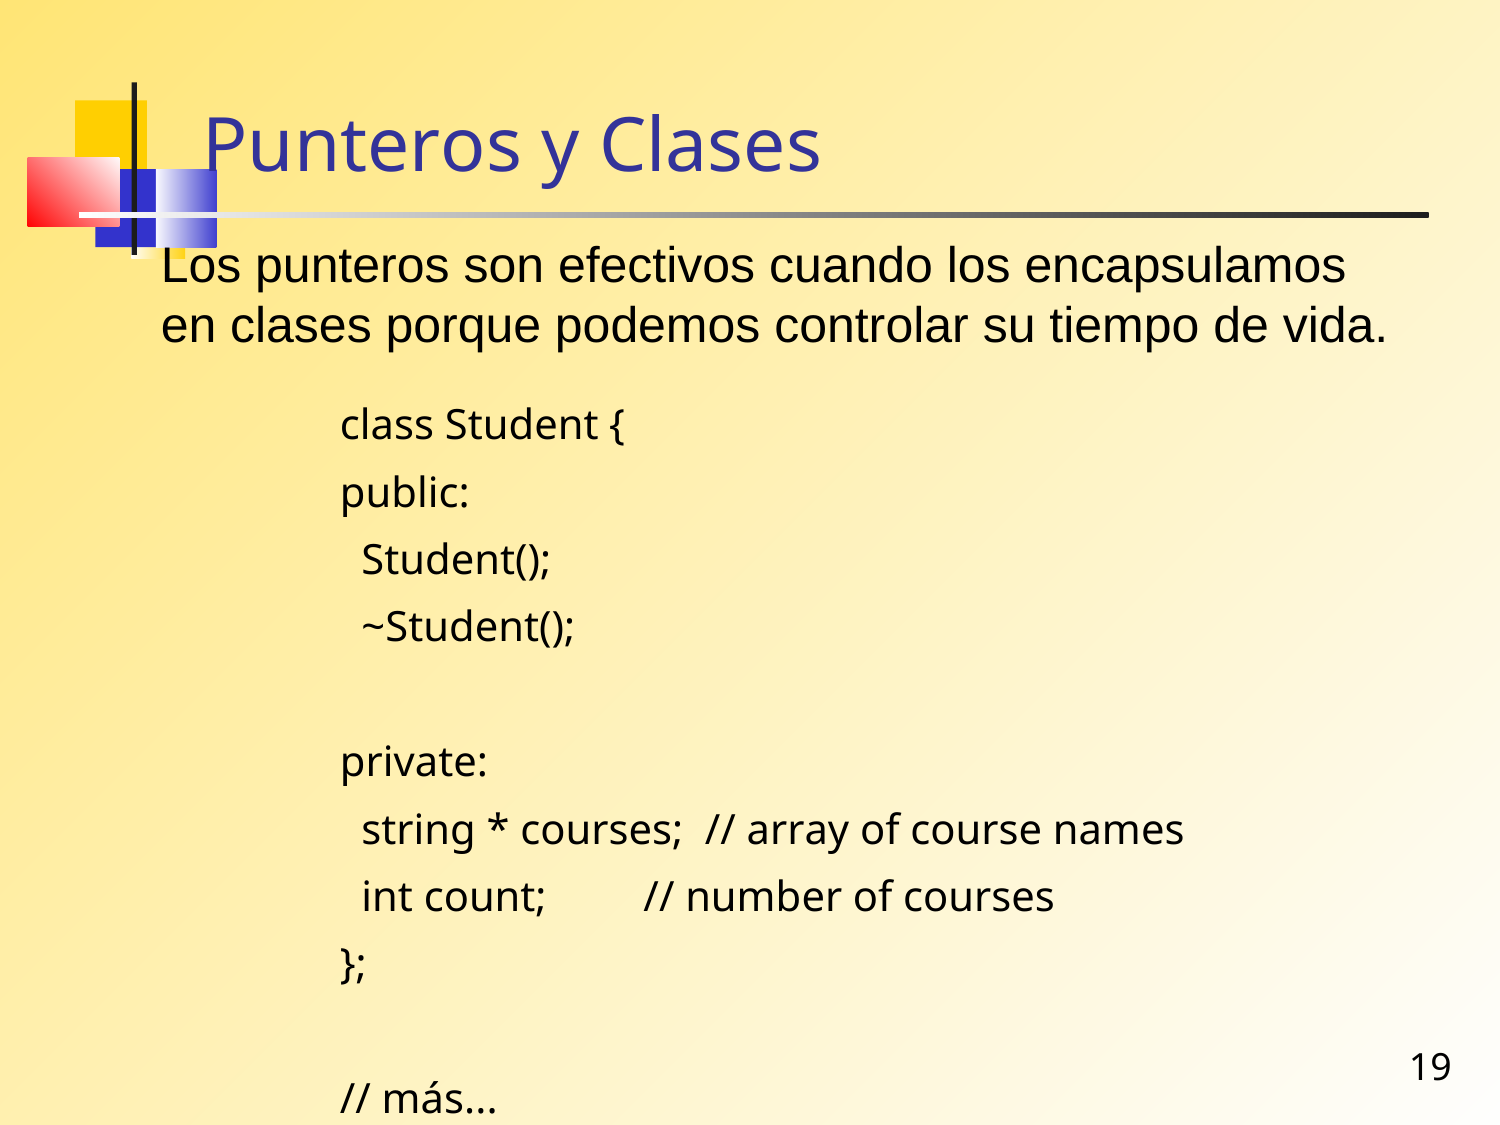

# Punteros y Clases
Los punteros son efectivos cuando los encapsulamos en clases porque podemos controlar su tiempo de vida.
class Student {
public:
 Student();
 ~Student();
private:
 string * courses; // array of course names
 int count; // number of courses
};
// más...
19